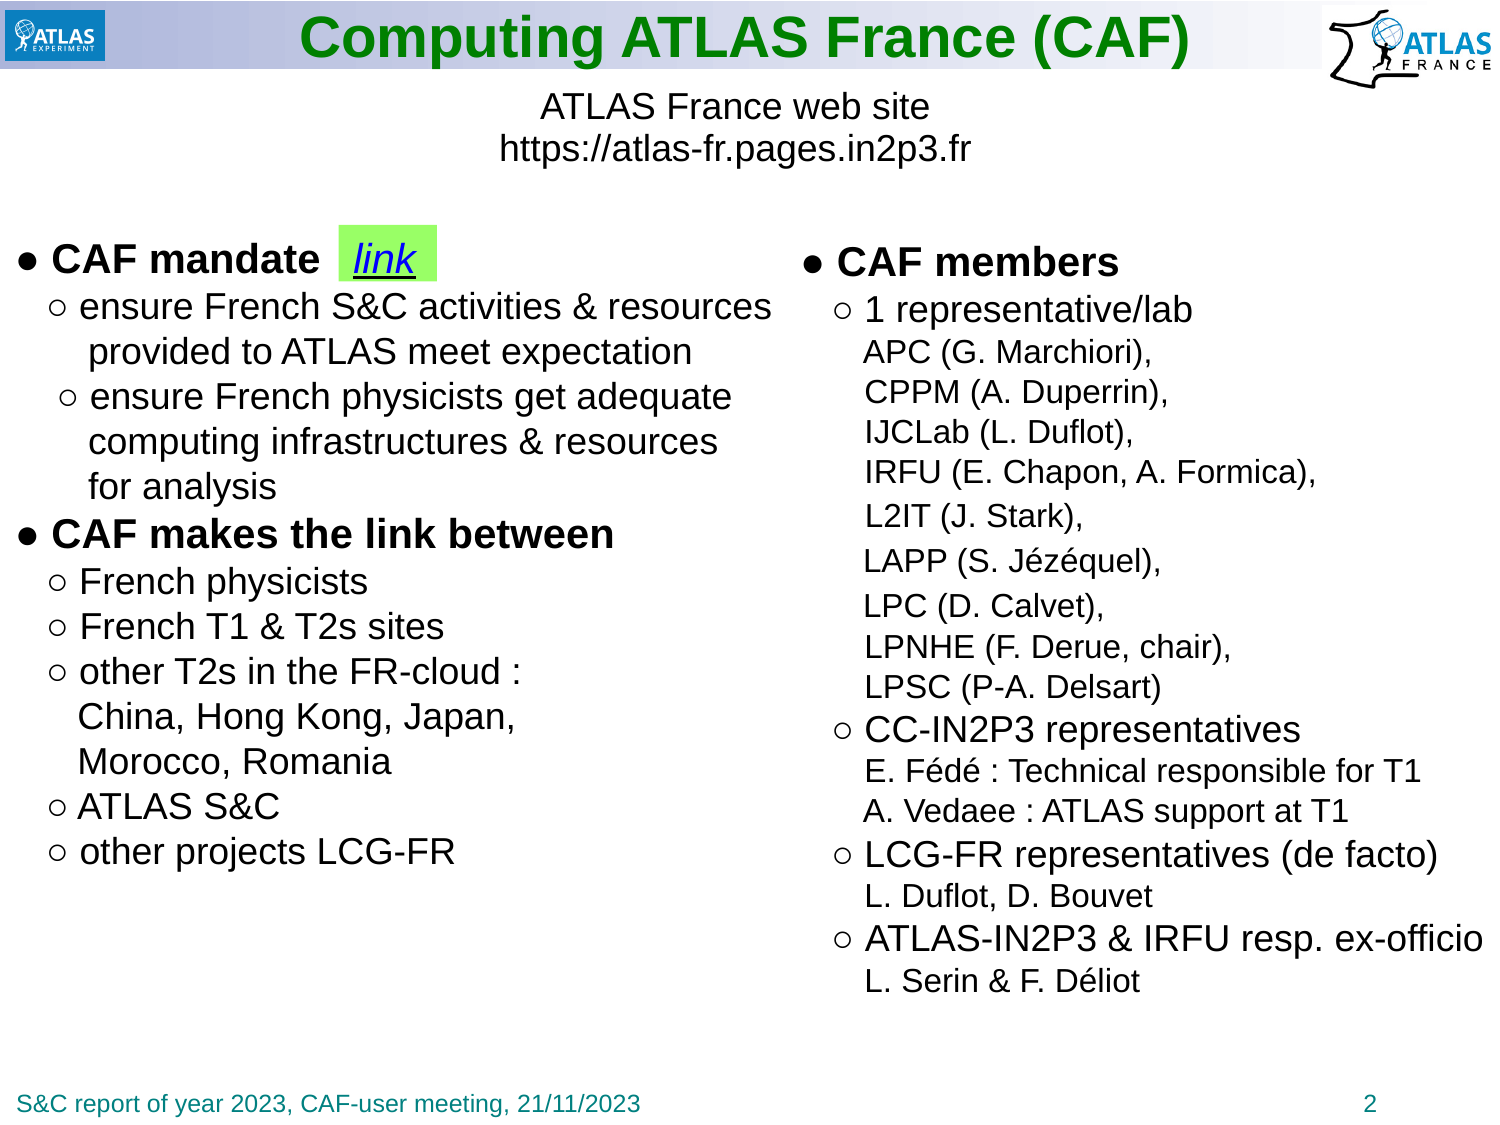

Computing ATLAS France (CAF)
ATLAS France web site
https://atlas-fr.pages.in2p3.fr
● CAF mandate
 ○ ensure French S&C activities & resources
 provided to ATLAS meet expectation
 ○ ensure French physicists get adequate
 computing infrastructures & resources
 for analysis
● CAF makes the link between
 ○ French physicists
 ○ French T1 & T2s sites
 ○ other T2s in the FR-cloud :
 China, Hong Kong, Japan,
 Morocco, Romania
 ○ ATLAS S&C
 ○ other projects LCG-FR
link
● CAF members
 ○ 1 representative/lab
 APC (G. Marchiori),
 CPPM (A. Duperrin),
 IJCLab (L. Duflot),
 IRFU (E. Chapon, A. Formica),
 L2IT (J. Stark),
 LAPP (S. Jézéquel),
 LPC (D. Calvet),
 LPNHE (F. Derue, chair),
 LPSC (P-A. Delsart)
 ○ CC-IN2P3 representatives
 E. Fédé : Technical responsible for T1
 A. Vedaee : ATLAS support at T1
 ○ LCG-FR representatives (de facto)
 L. Duflot, D. Bouvet
 ○ ATLAS-IN2P3 & IRFU resp. ex-officio
 L. Serin & F. Déliot